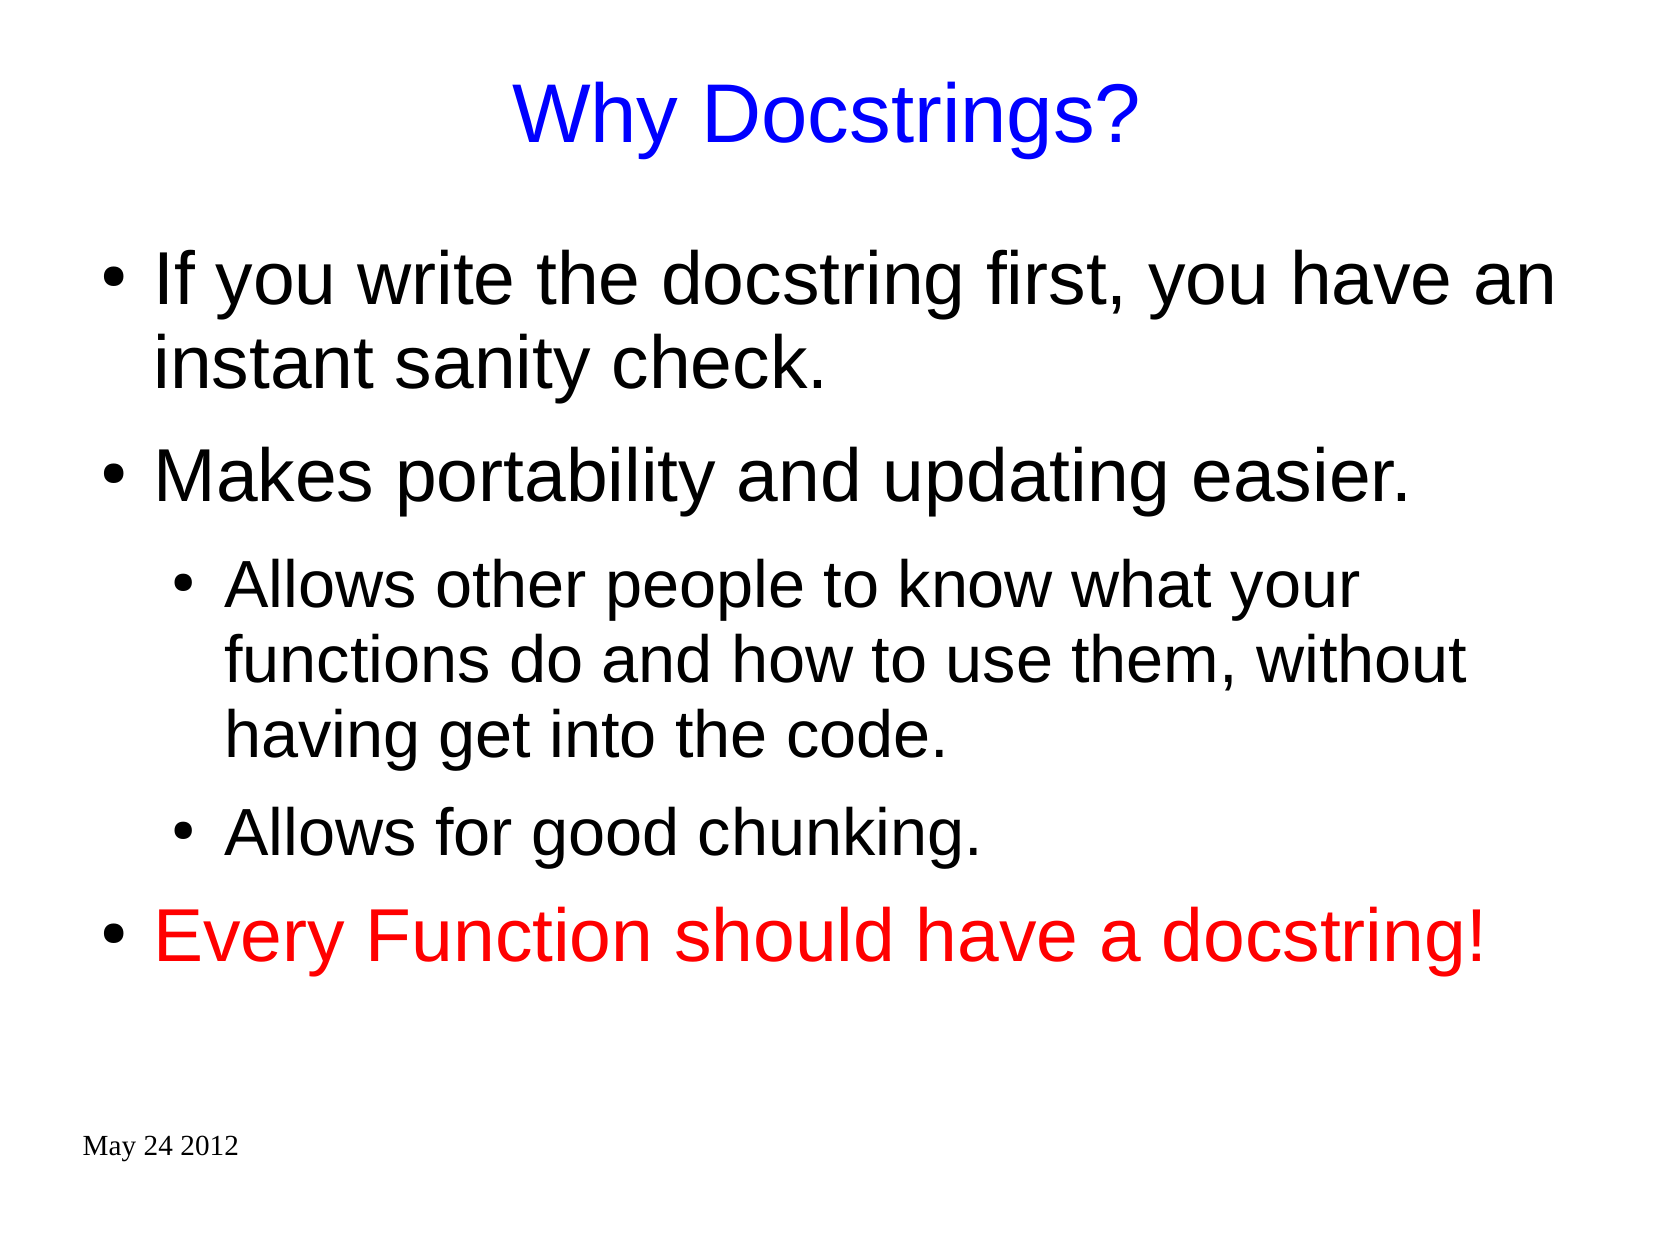

# Why Docstrings?
If you write the docstring first, you have an instant sanity check.
Makes portability and updating easier.
Allows other people to know what your functions do and how to use them, without having get into the code.
Allows for good chunking.
Every Function should have a docstring!
May 24 2012